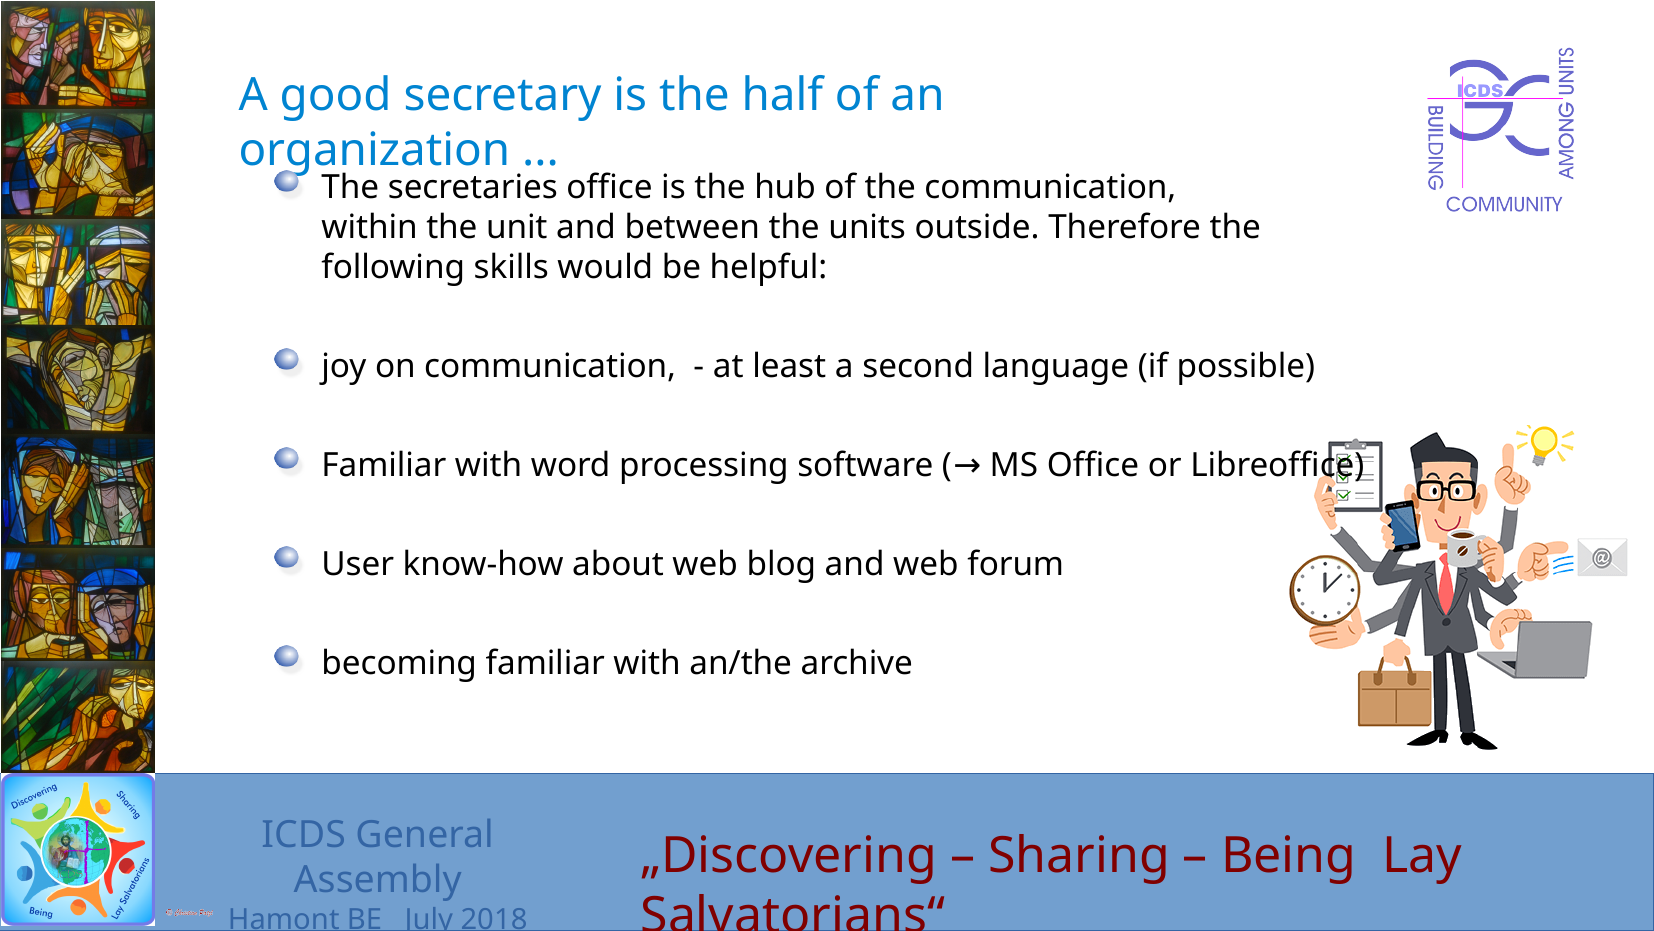

A good secretary is the half of an organization ...
The secretaries office is the hub of the communication,
within the unit and between the units outside. Therefore the
following skills would be helpful:
joy on communication, - at least a second language (if possible)
Familiar with word processing software (→ MS Office or Libreoffice)
User know-how about web blog and web forum
becoming familiar with an/the archive
„Discovering – Sharing – Being Lay Salvatorians“